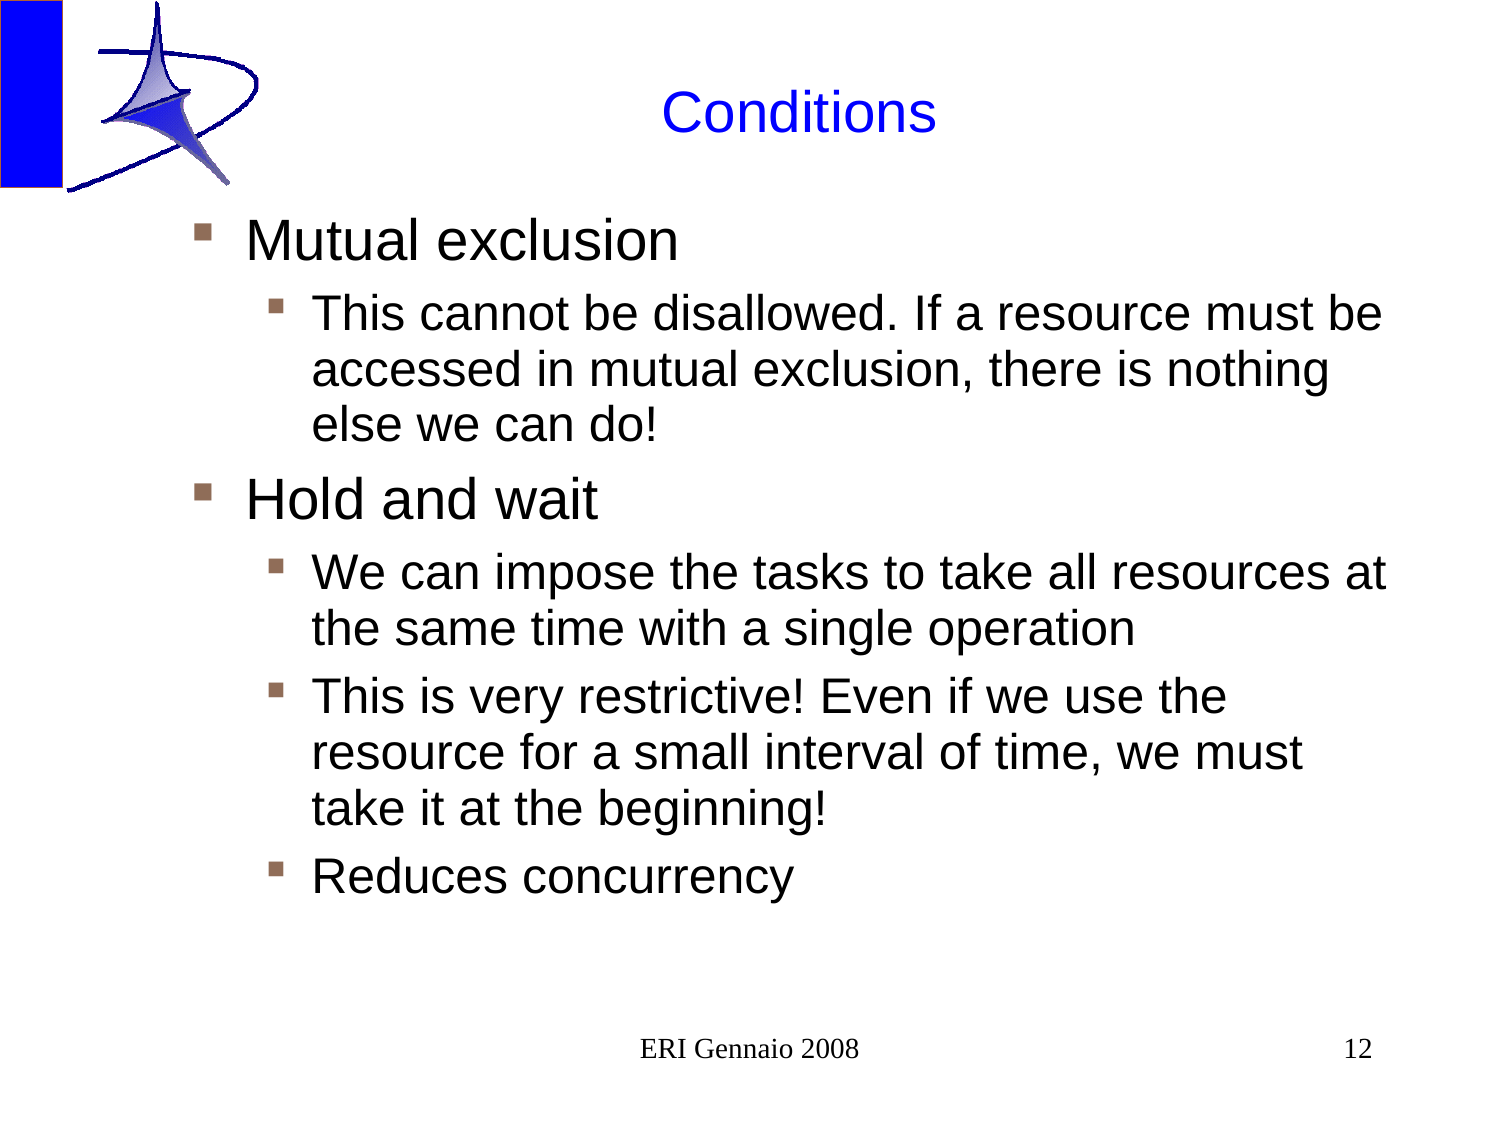

# Conditions
Mutual exclusion
This cannot be disallowed. If a resource must be accessed in mutual exclusion, there is nothing else we can do!
Hold and wait
We can impose the tasks to take all resources at the same time with a single operation
This is very restrictive! Even if we use the resource for a small interval of time, we must take it at the beginning!
Reduces concurrency
ERI Gennaio 2008
12